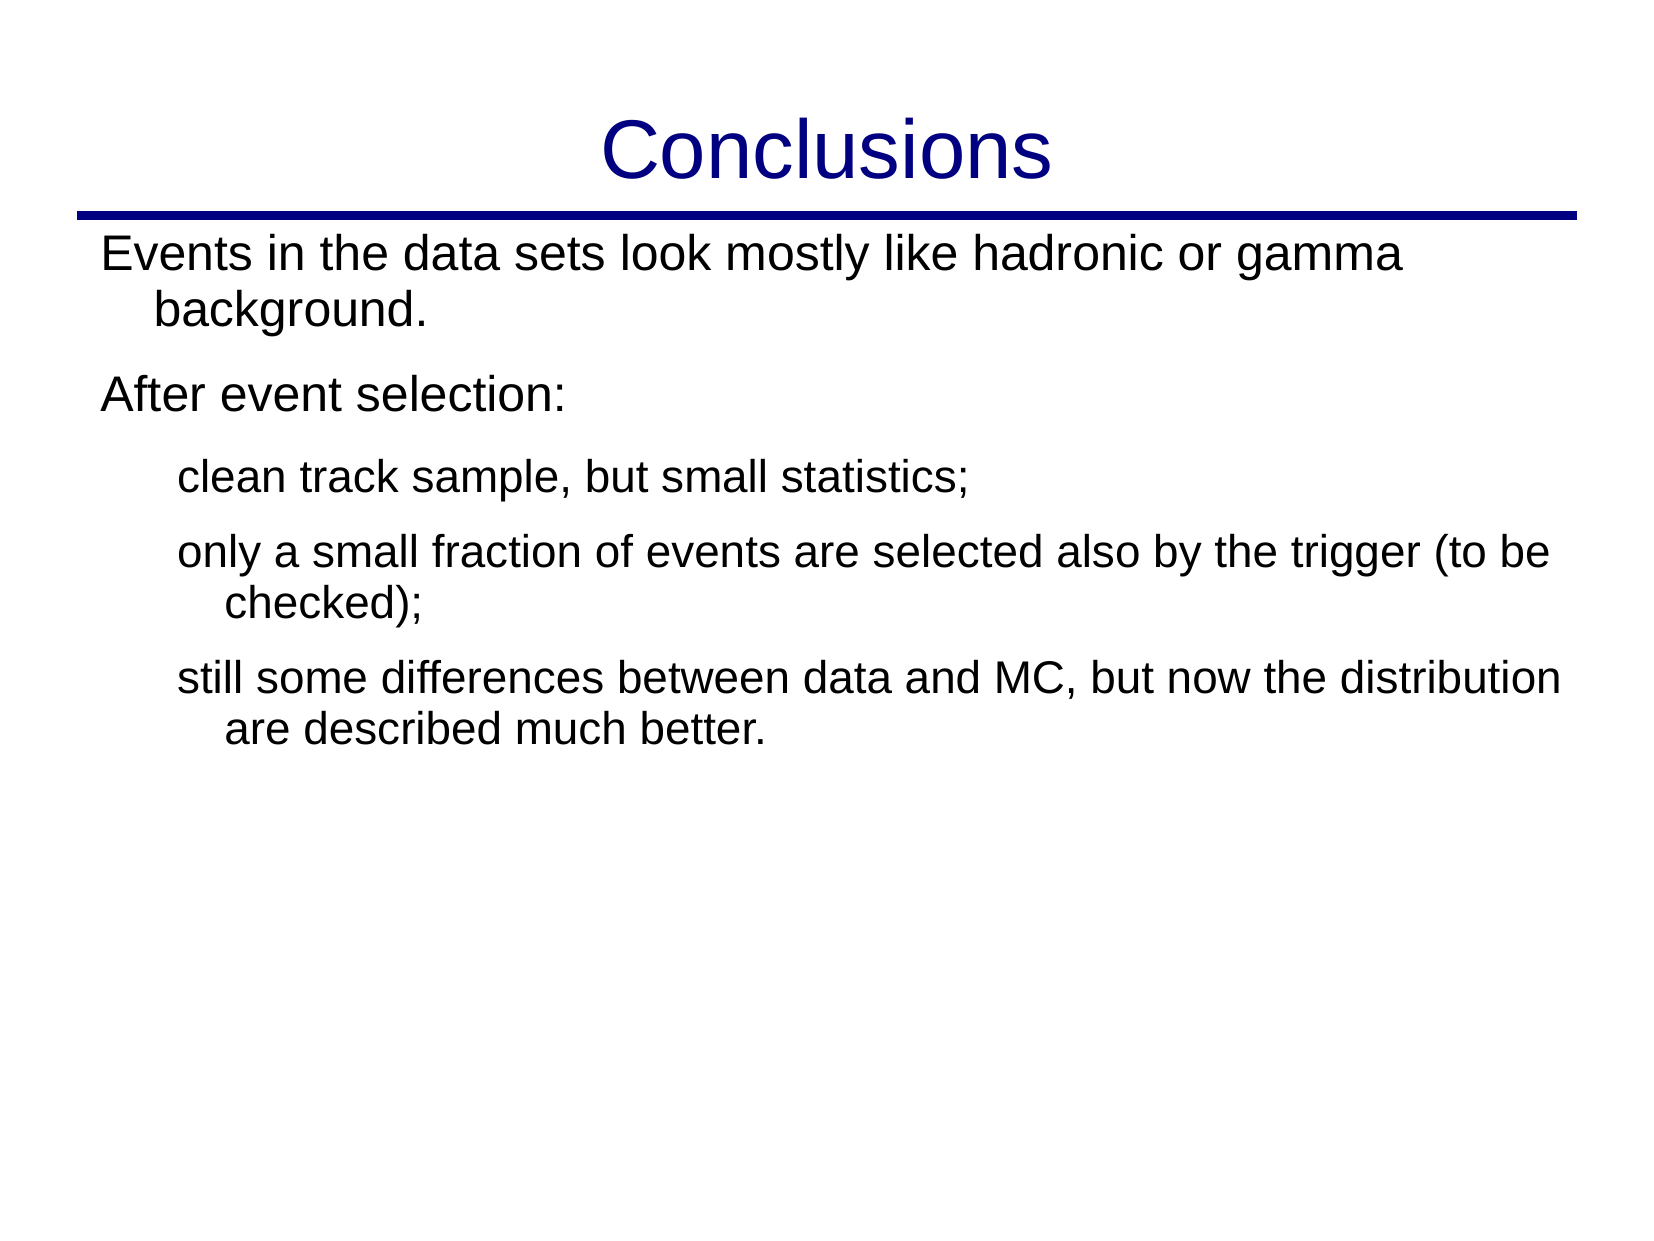

# Conclusions
Events in the data sets look mostly like hadronic or gamma background.
After event selection:
clean track sample, but small statistics;
only a small fraction of events are selected also by the trigger (to be checked);
still some differences between data and MC, but now the distribution are described much better.